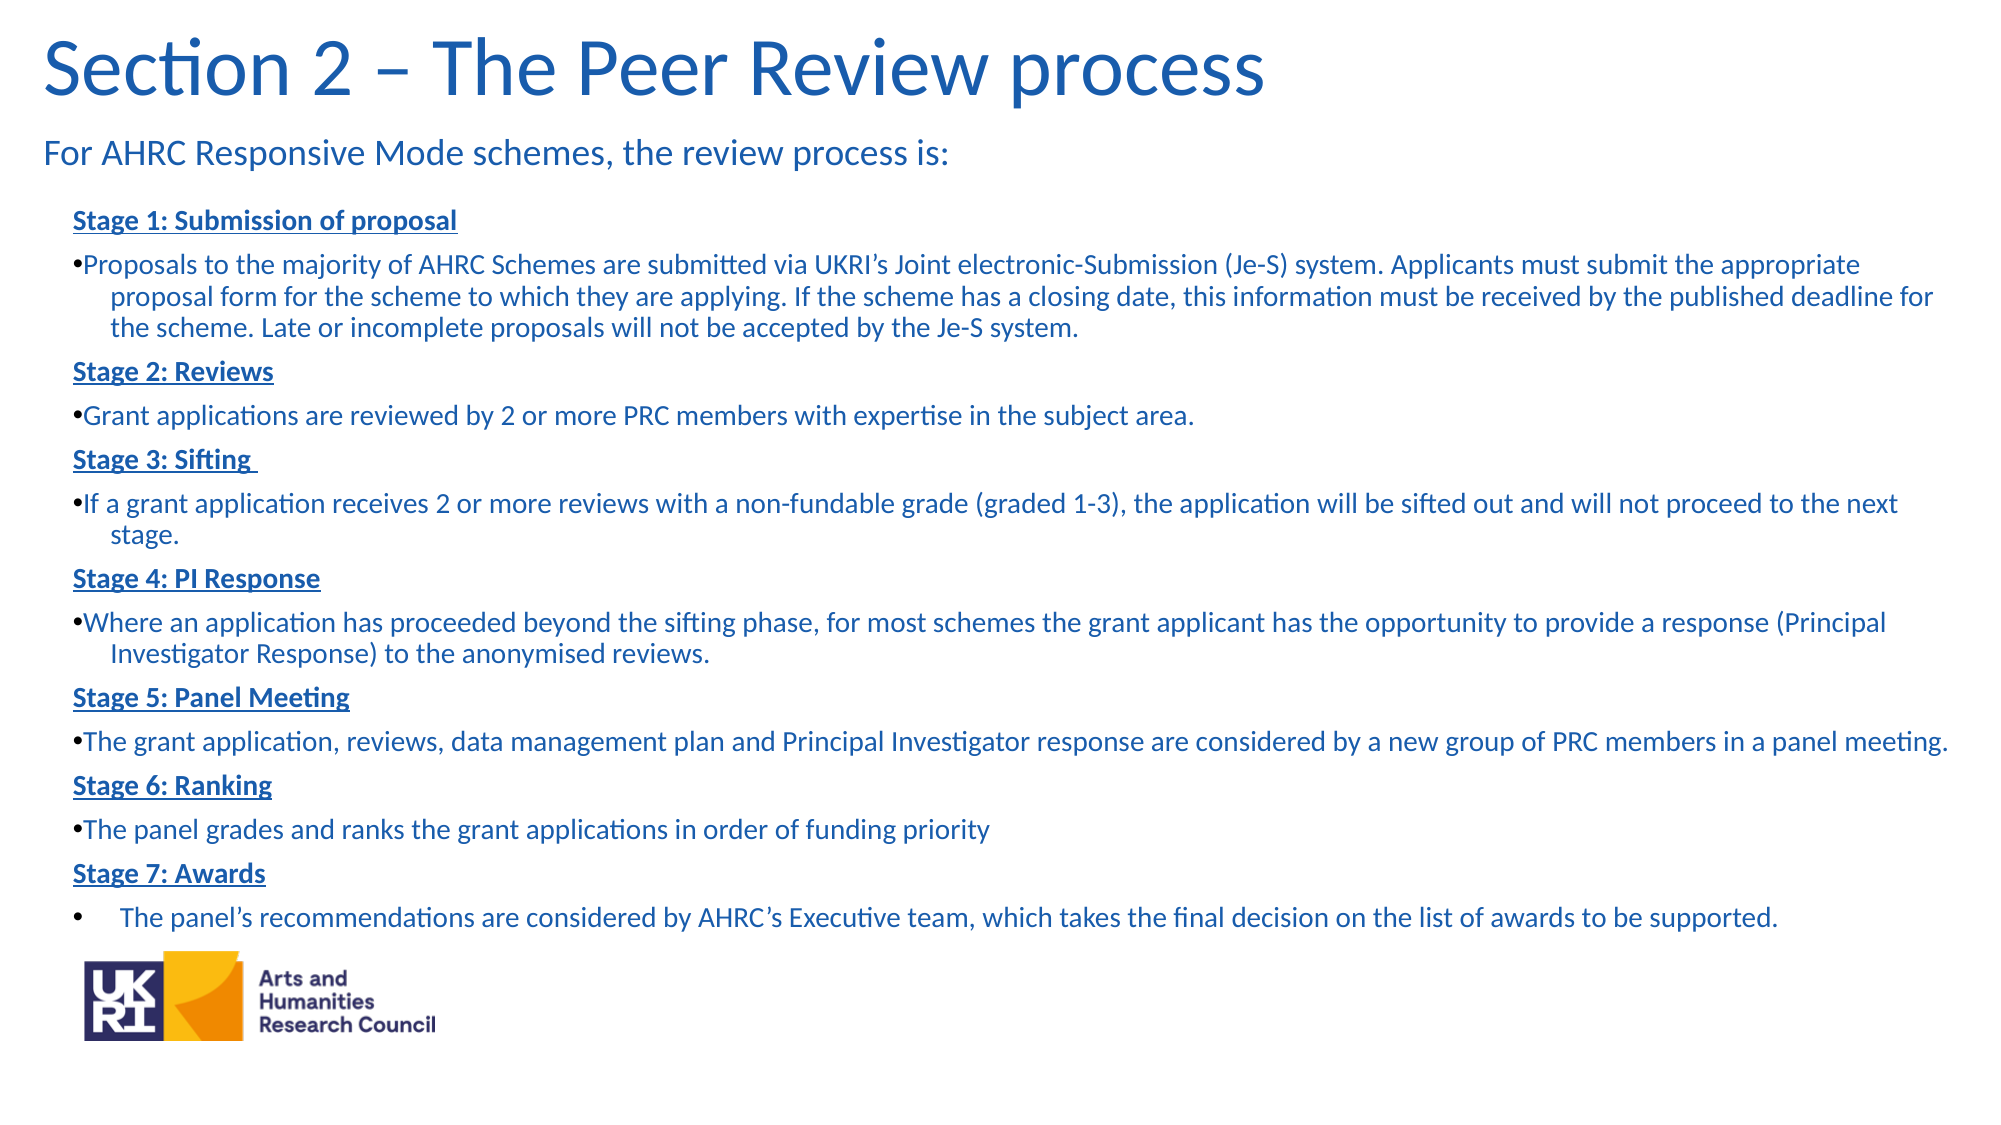

Section 2 – The Peer Review process
For AHRC Responsive Mode schemes, the review process is:
Stage 1: Submission of proposal
Proposals to the majority of AHRC Schemes are submitted via UKRI’s Joint electronic-Submission (Je-S) system. Applicants must submit the appropriate proposal form for the scheme to which they are applying. If the scheme has a closing date, this information must be received by the published deadline for the scheme. Late or incomplete proposals will not be accepted by the Je-S system.
Stage 2: Reviews
Grant applications are reviewed by 2 or more PRC members with expertise in the subject area.
Stage 3: Sifting
If a grant application receives 2 or more reviews with a non-fundable grade (graded 1-3), the application will be sifted out and will not proceed to the next stage.
Stage 4: PI Response
Where an application has proceeded beyond the sifting phase, for most schemes the grant applicant has the opportunity to provide a response (Principal Investigator Response) to the anonymised reviews.
Stage 5: Panel Meeting
The grant application, reviews, data management plan and Principal Investigator response are considered by a new group of PRC members in a panel meeting.
Stage 6: Ranking
The panel grades and ranks the grant applications in order of funding priority
Stage 7: Awards
The panel’s recommendations are considered by AHRC’s Executive team, which takes the final decision on the list of awards to be supported.